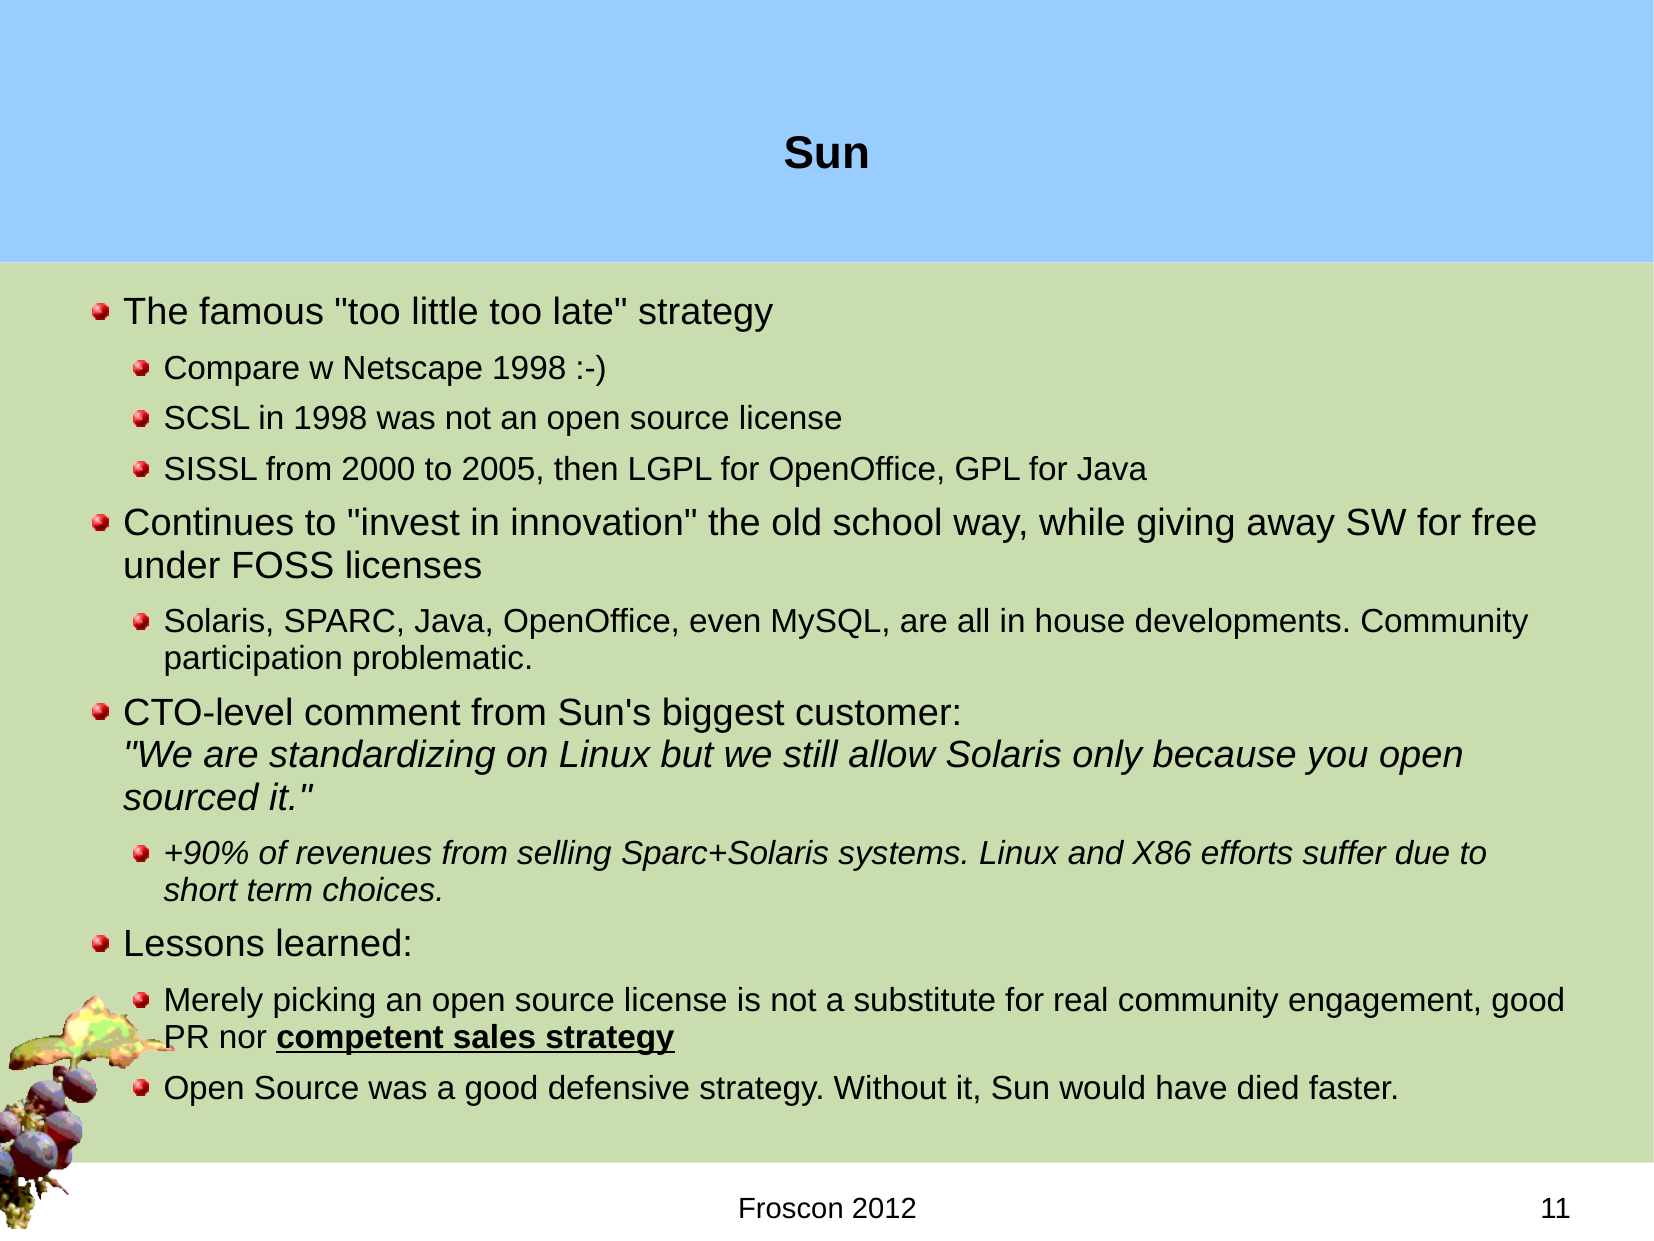

# Sun
The famous "too little too late" strategy
Compare w Netscape 1998 :-)
SCSL in 1998 was not an open source license
SISSL from 2000 to 2005, then LGPL for OpenOffice, GPL for Java
Continues to "invest in innovation" the old school way, while giving away SW for free under FOSS licenses
Solaris, SPARC, Java, OpenOffice, even MySQL, are all in house developments. Community participation problematic.
CTO-level comment from Sun's biggest customer:
"We are standardizing on Linux but we still allow Solaris only because you open sourced it."
+90% of revenues from selling Sparc+Solaris systems. Linux and X86 efforts suffer due to short term choices.
Lessons learned:
Merely picking an open source license is not a substitute for real community engagement, good PR nor competent sales strategy
Open Source was a good defensive strategy. Without it, Sun would have died faster.
Froscon 2012
11